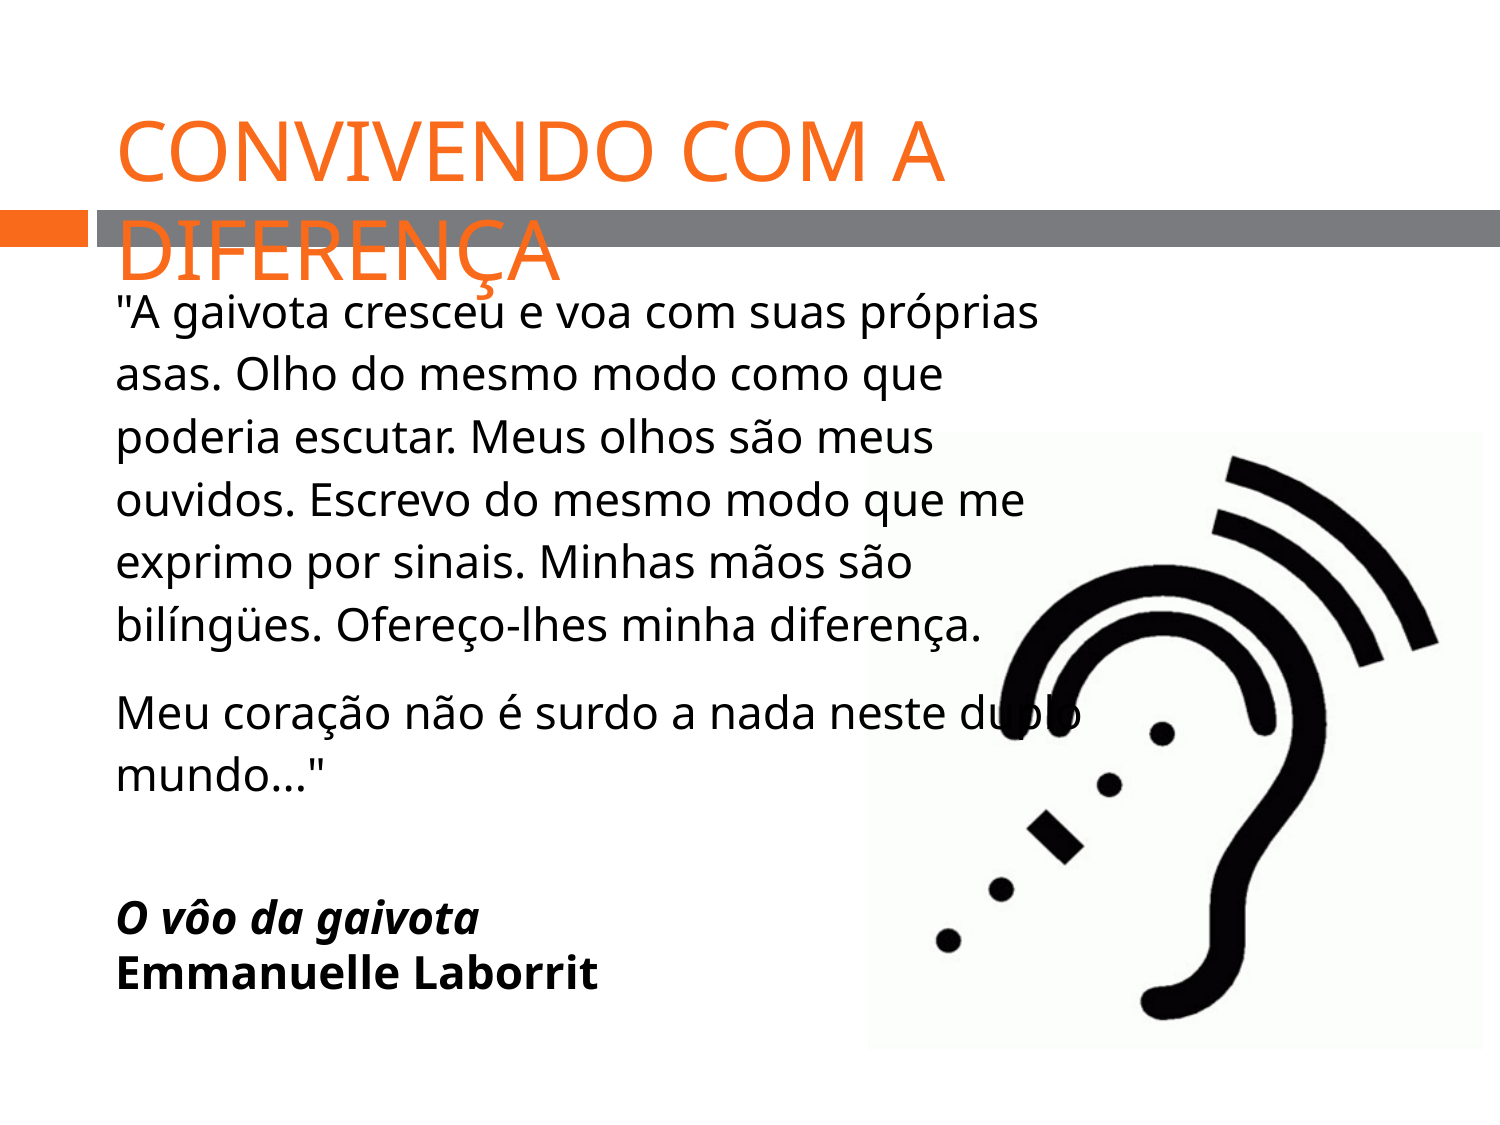

# CONVIVENDO COM A DIFERENÇA
"A gaivota cresceu e voa com suas próprias asas. Olho do mesmo modo como que poderia escutar. Meus olhos são meus ouvidos. Escrevo do mesmo modo que me exprimo por sinais. Minhas mãos são bilíngües. Ofereço-lhes minha diferença.
Meu coração não é surdo a nada neste duplo mundo..."
O vôo da gaivota
Emmanuelle Laborrit